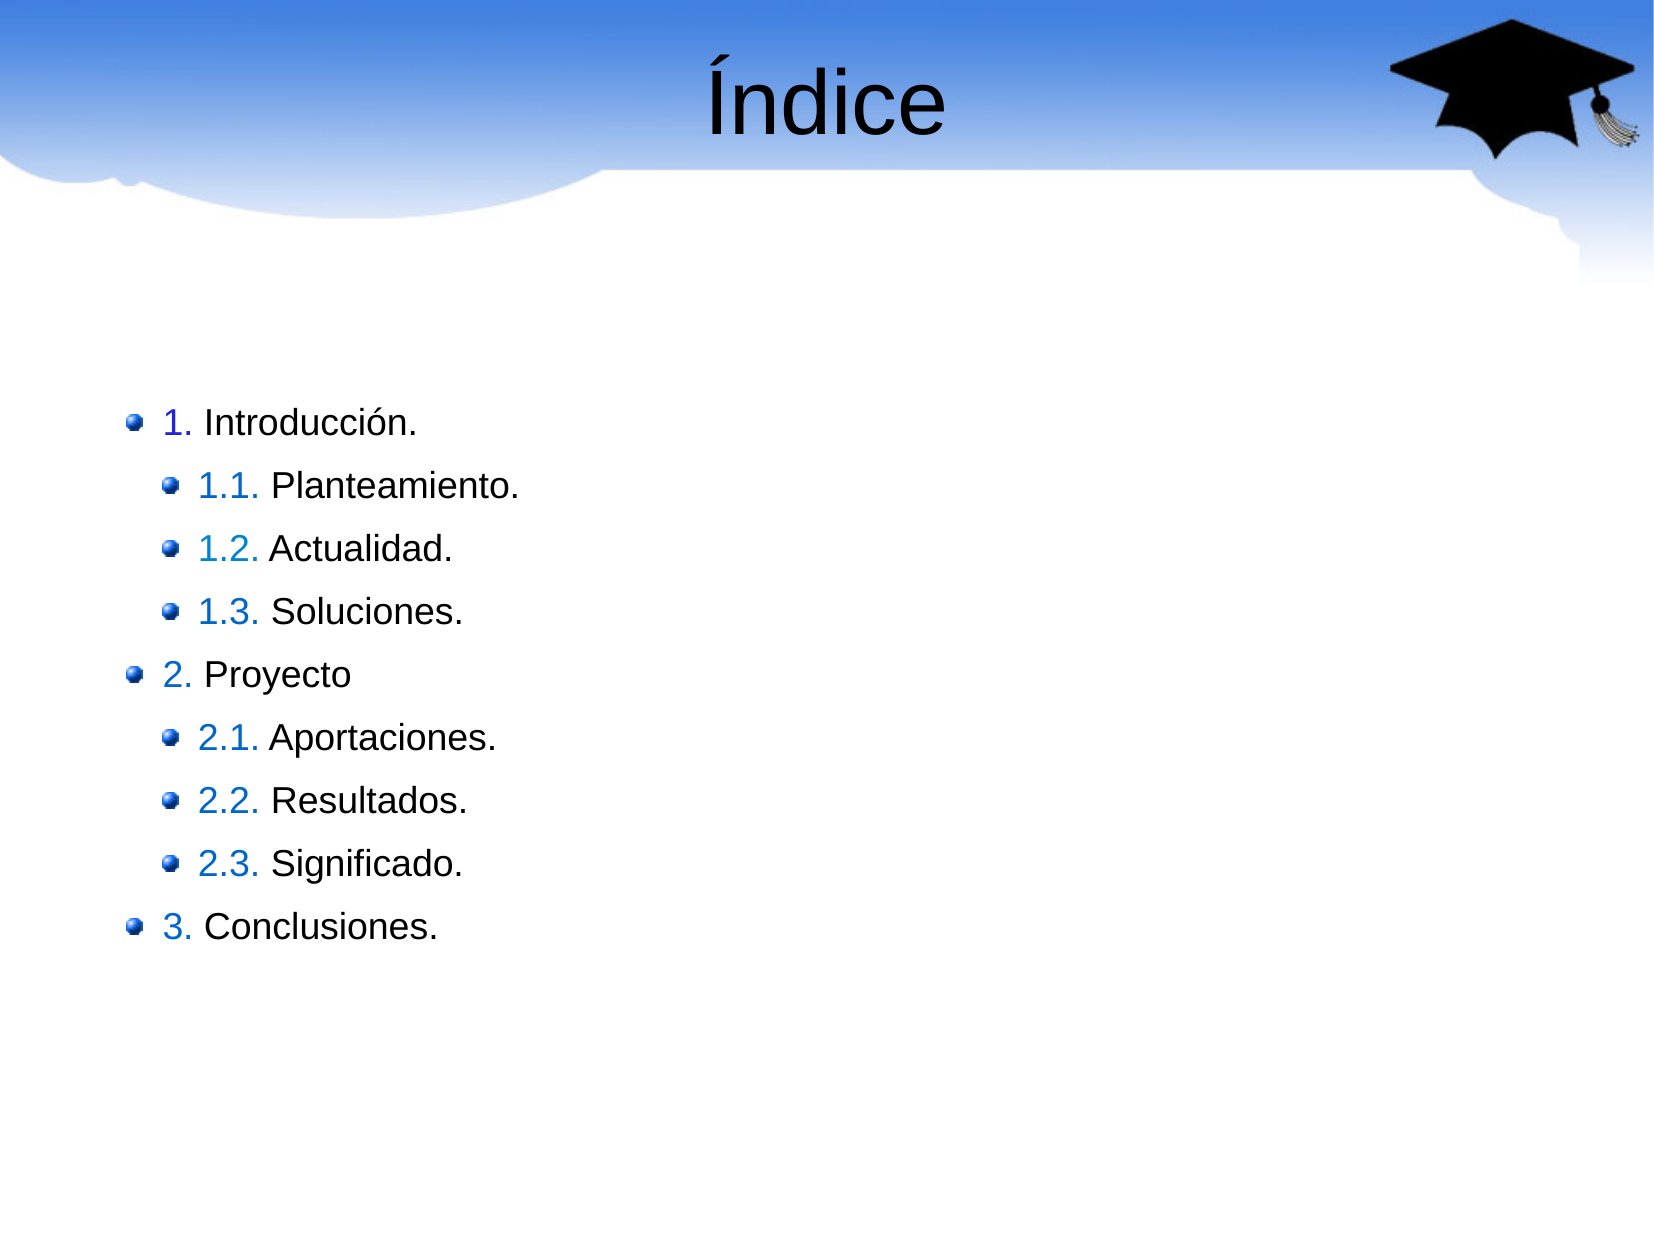

# Índice
1. Introducción.
1.1. Planteamiento.
1.2. Actualidad.
1.3. Soluciones.
2. Proyecto
2.1. Aportaciones.
2.2. Resultados.
2.3. Significado.
3. Conclusiones.